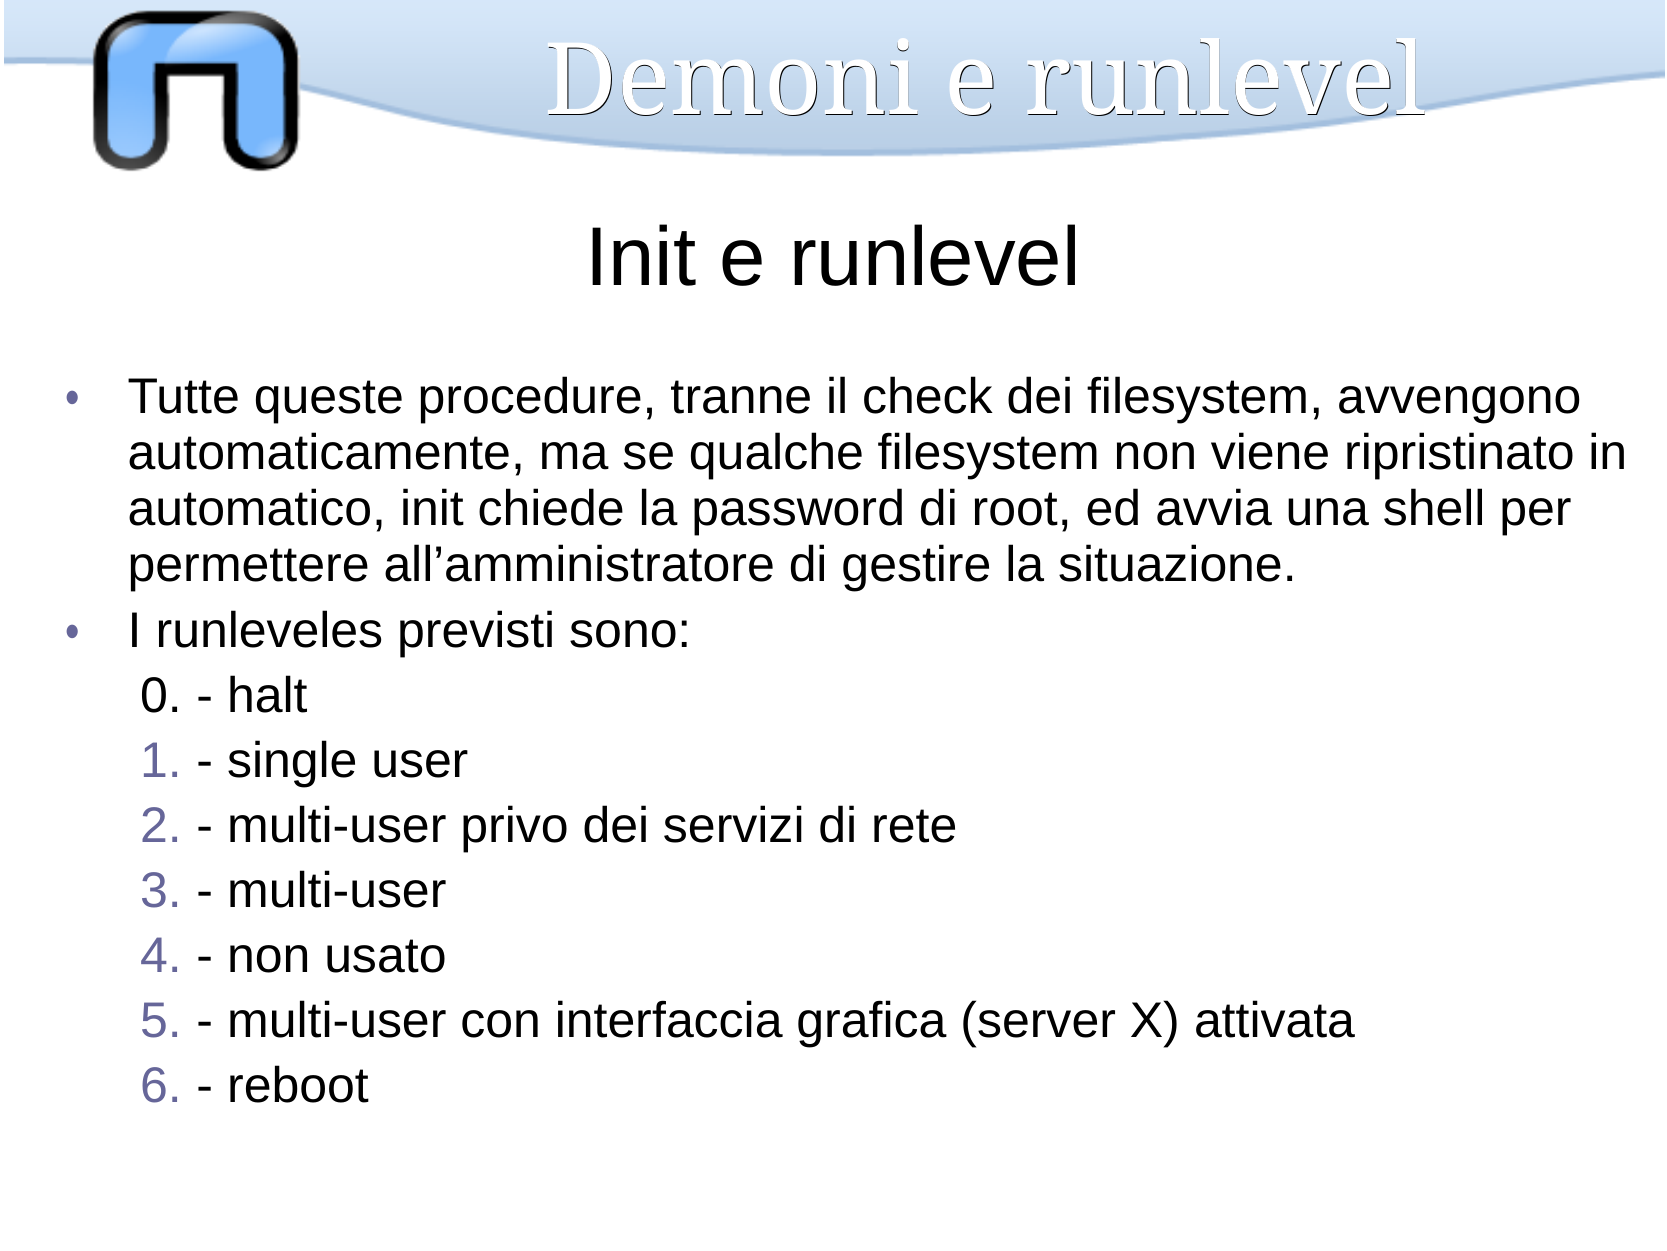

Demoni e runlevel
# Init e runlevel
Tutte queste procedure, tranne il check dei filesystem, avvengono automaticamente, ma se qualche filesystem non viene ripristinato in automatico, init chiede la password di root, ed avvia una shell per permettere all’amministratore di gestire la situazione.
I runleveles previsti sono:
0.	- halt
- single user
- multi-user privo dei servizi di rete
- multi-user
- non usato
- multi-user con interfaccia grafica (server X) attivata
- reboot